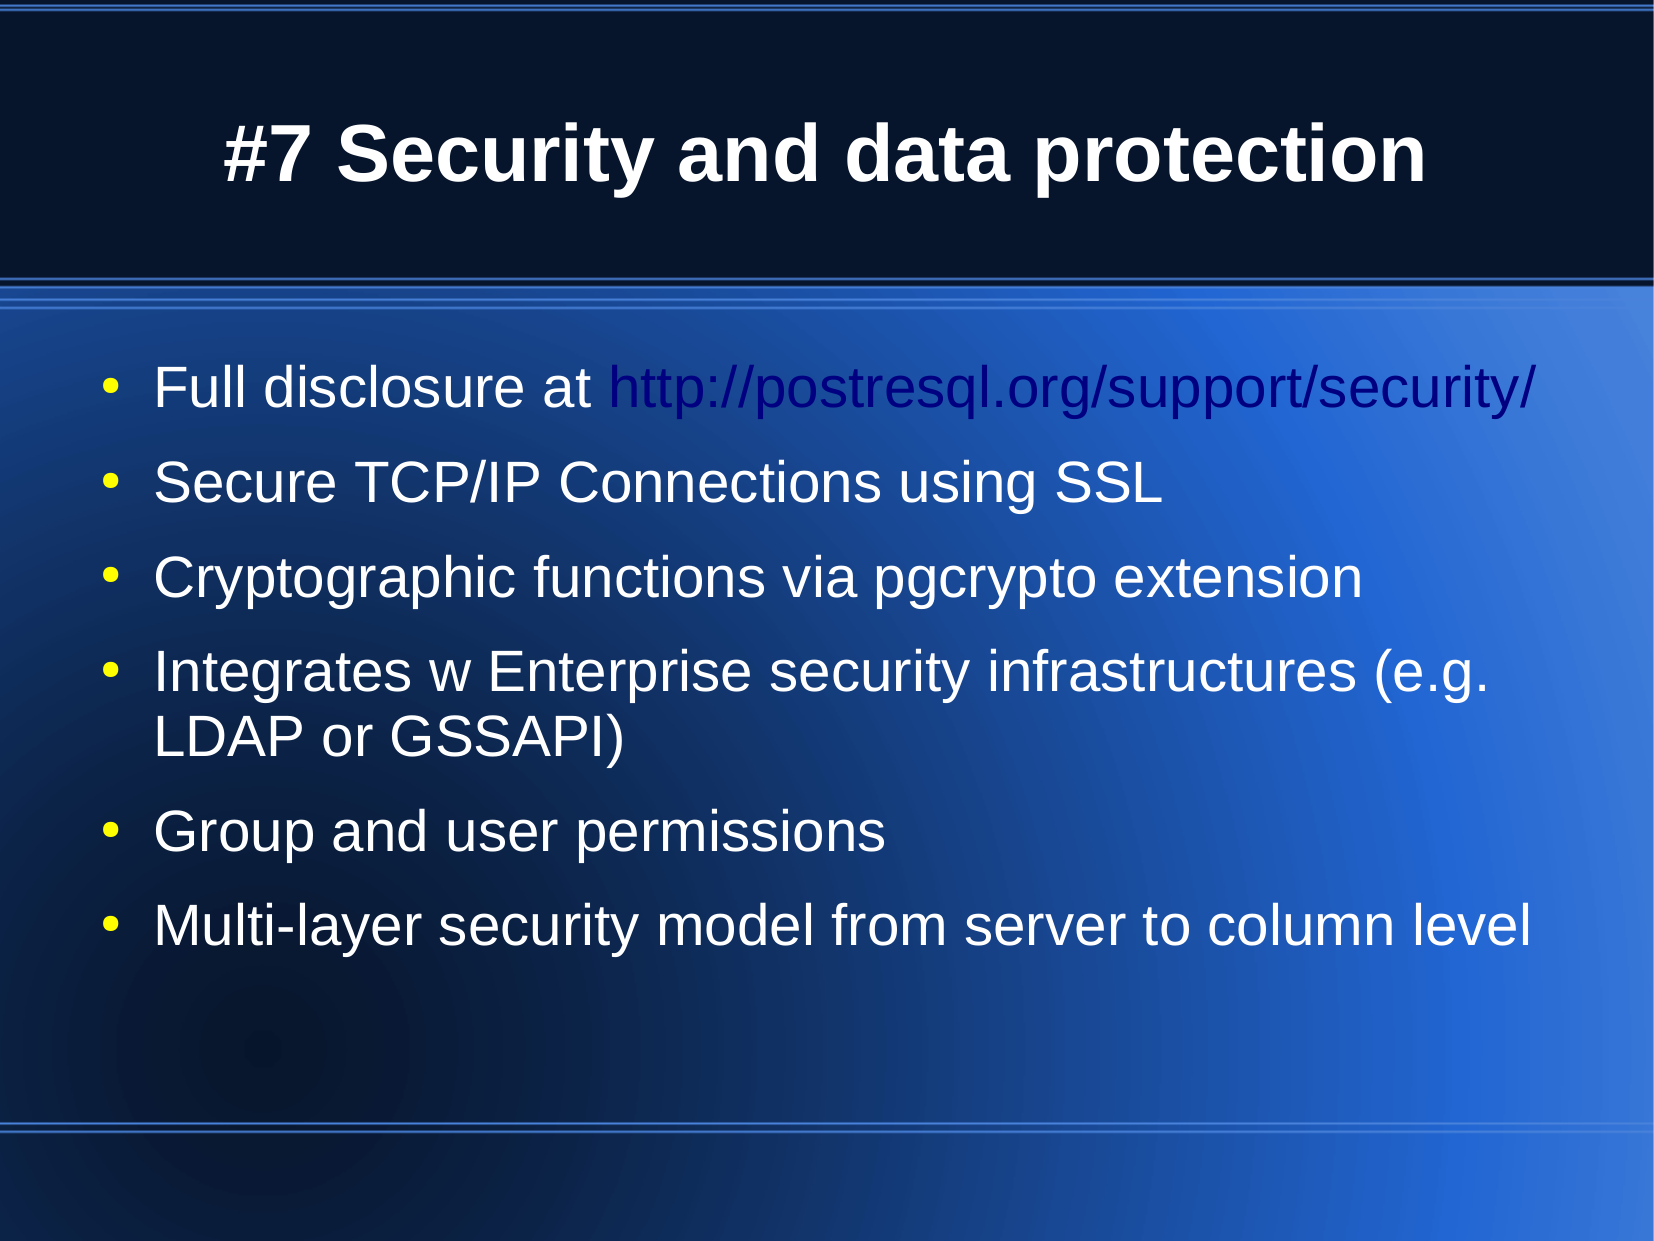

# #7 Security and data protection
Full disclosure at http://postresql.org/support/security/
Secure TCP/IP Connections using SSL
Cryptographic functions via pgcrypto extension
Integrates w Enterprise security infrastructures (e.g. LDAP or GSSAPI)
Group and user permissions
Multi-layer security model from server to column level